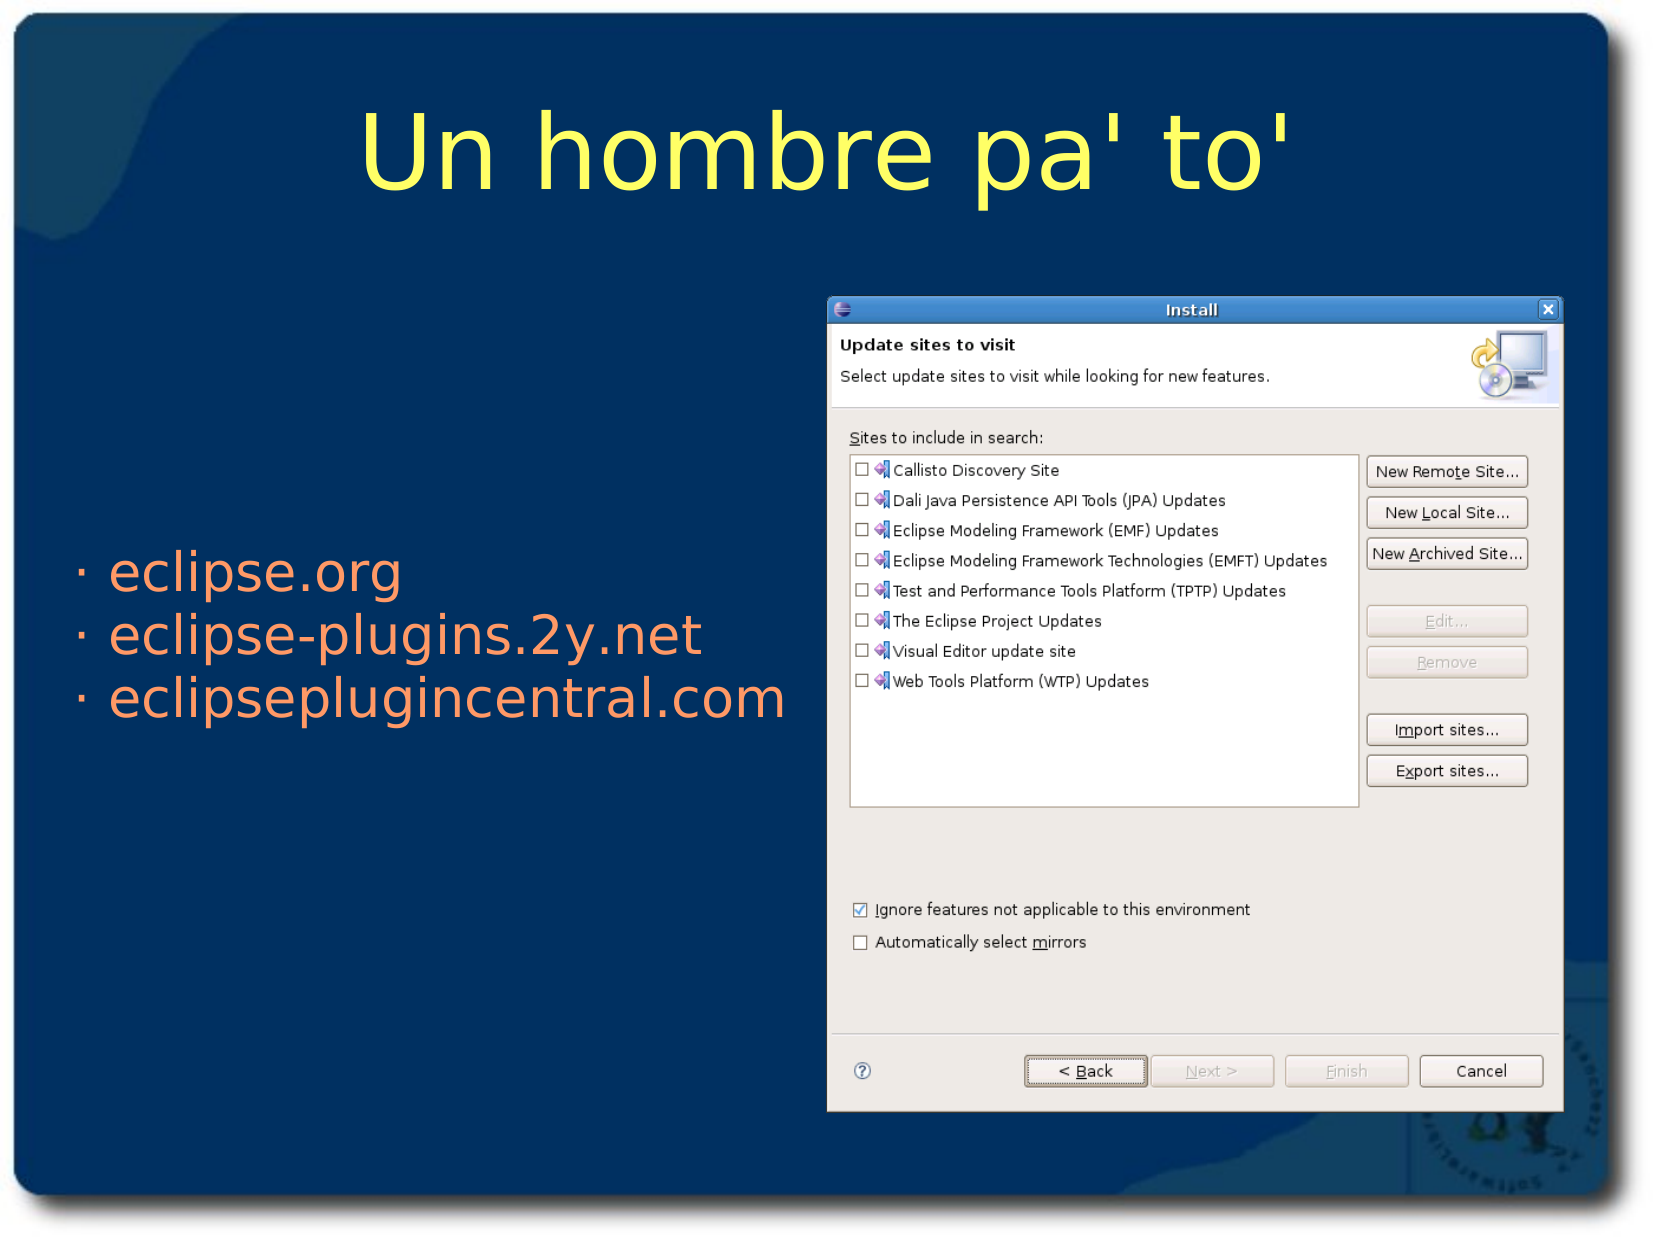

Un hombre pa' to'
#
· eclipse.org
· eclipse-plugins.2y.net
· eclipseplugincentral.com